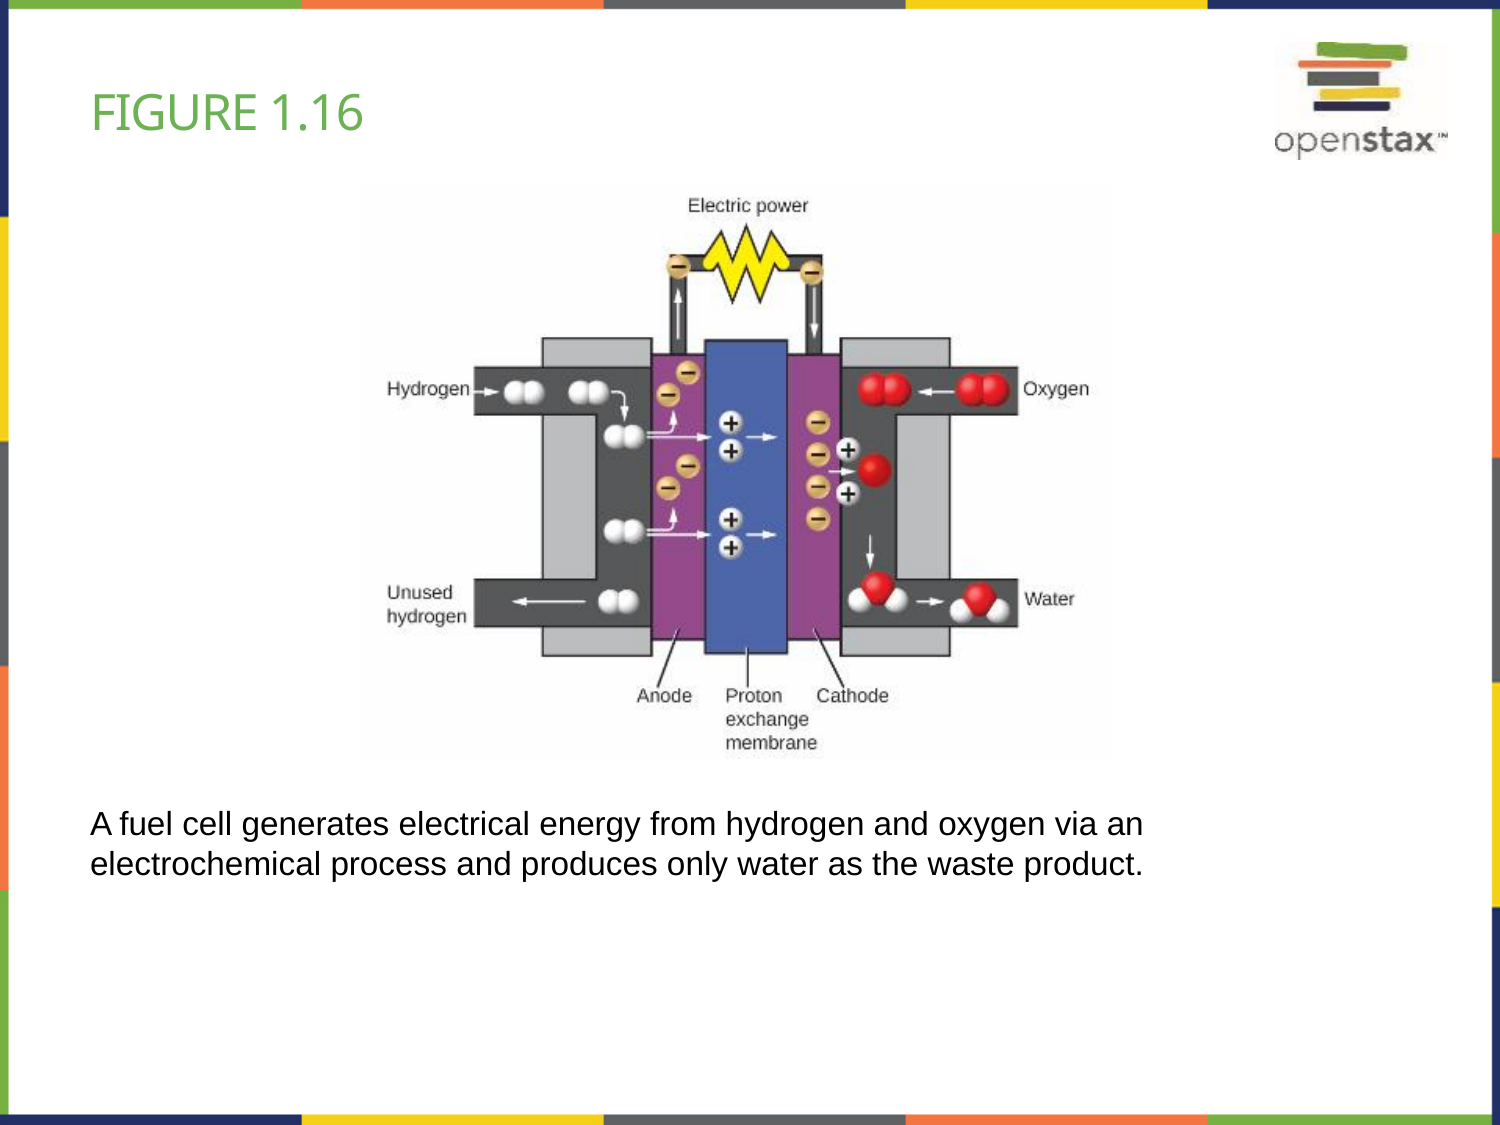

# Figure 1.16
A fuel cell generates electrical energy from hydrogen and oxygen via an electrochemical process and produces only water as the waste product.